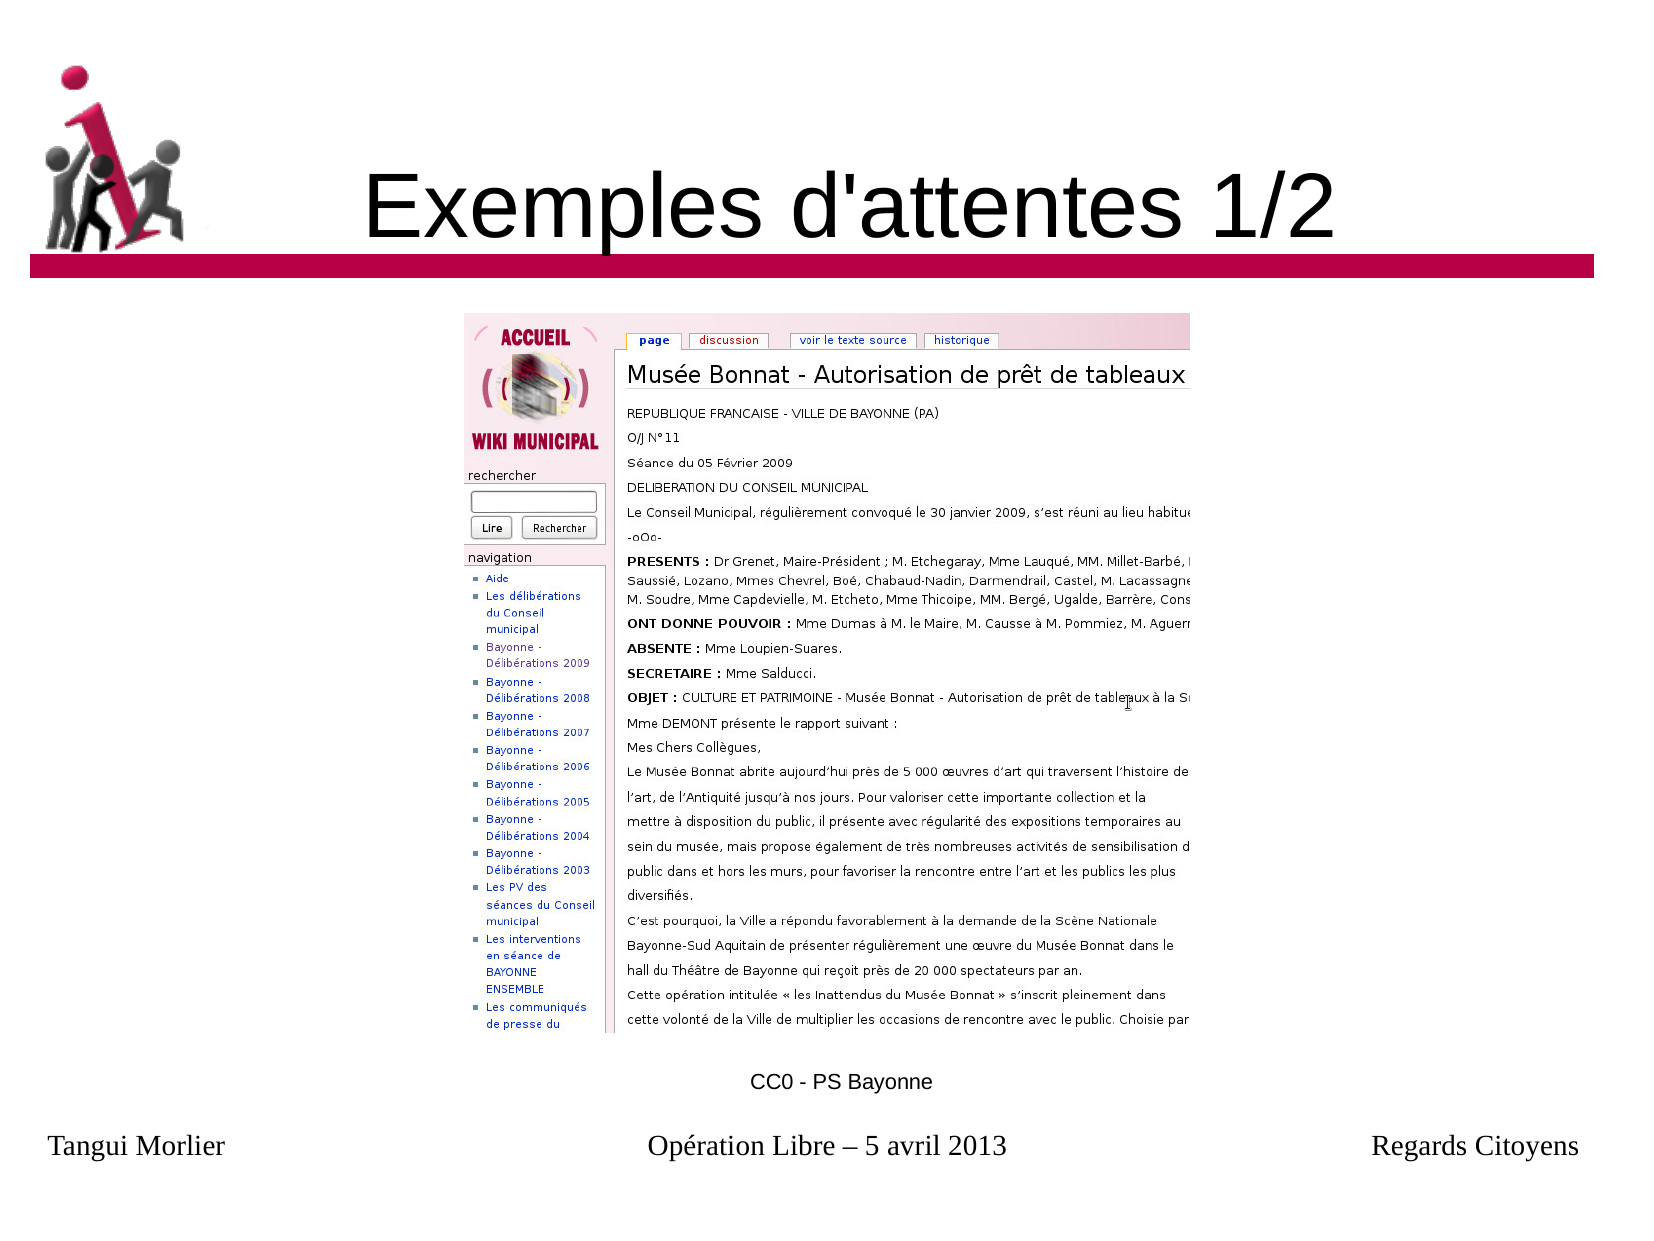

# Exemples d'attentes 1/2
CC0 - PS Bayonne
Tangui Morlier - Opération Libre - 5 avril 2013